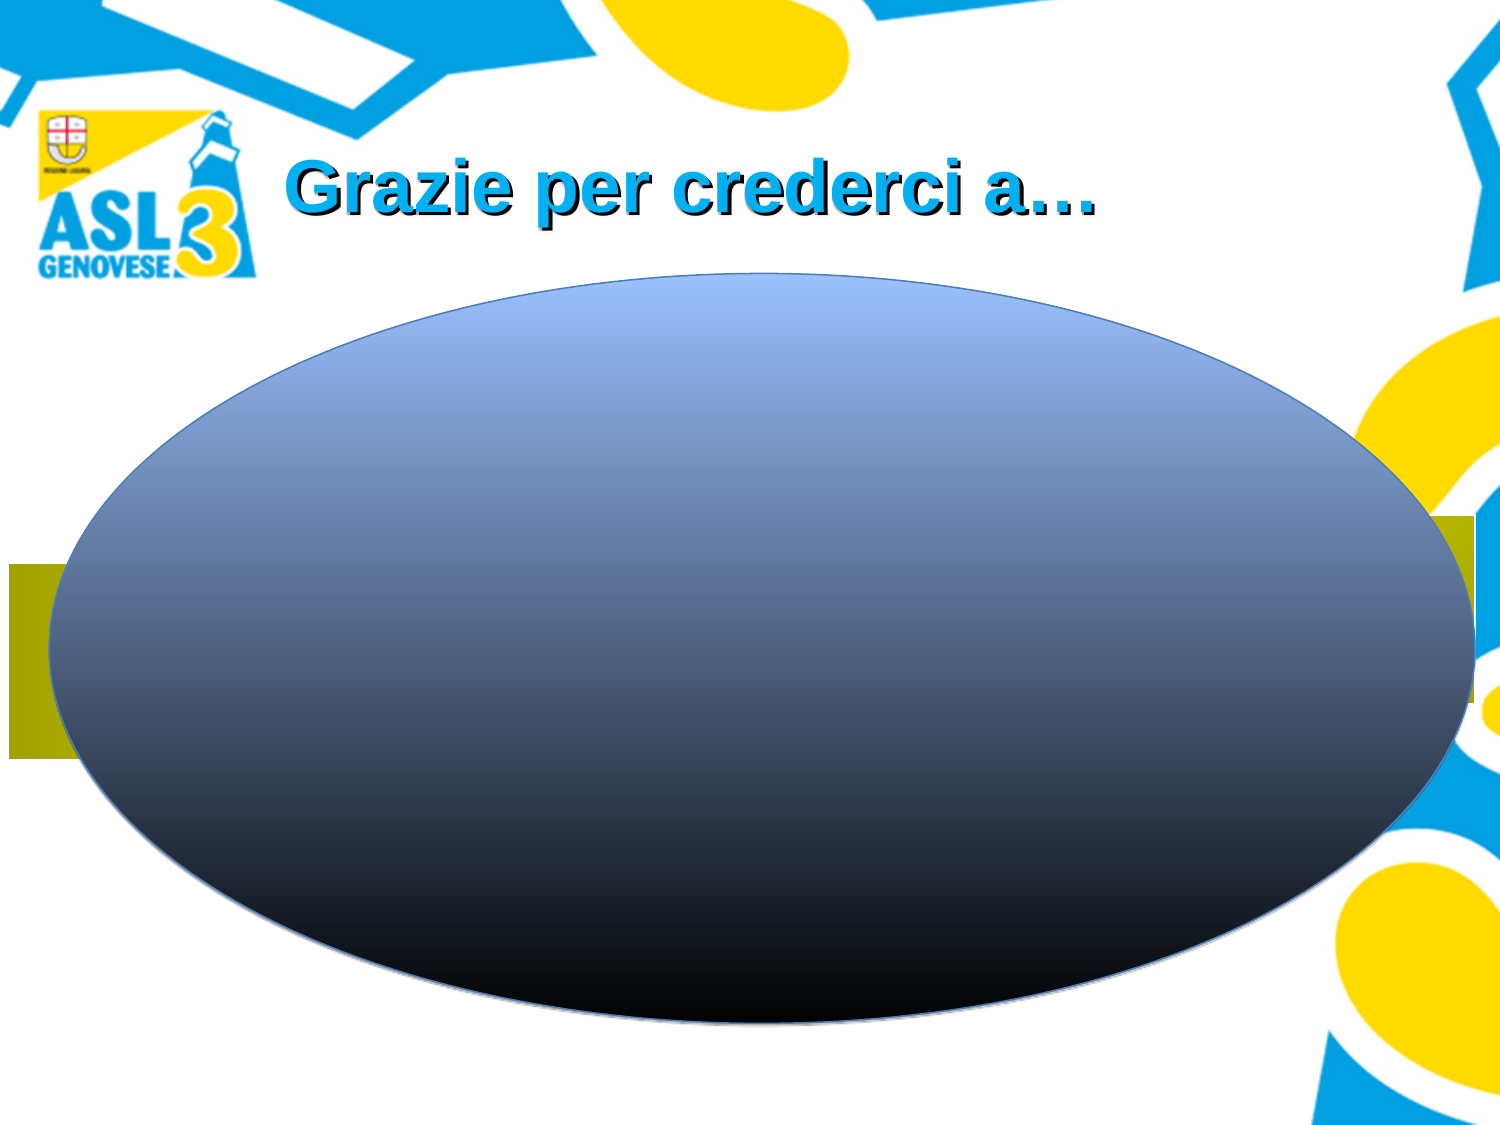

# Grazie per crederci a…
Ospedale Evamgelico
Internazionale
ASL 3
«genovese»